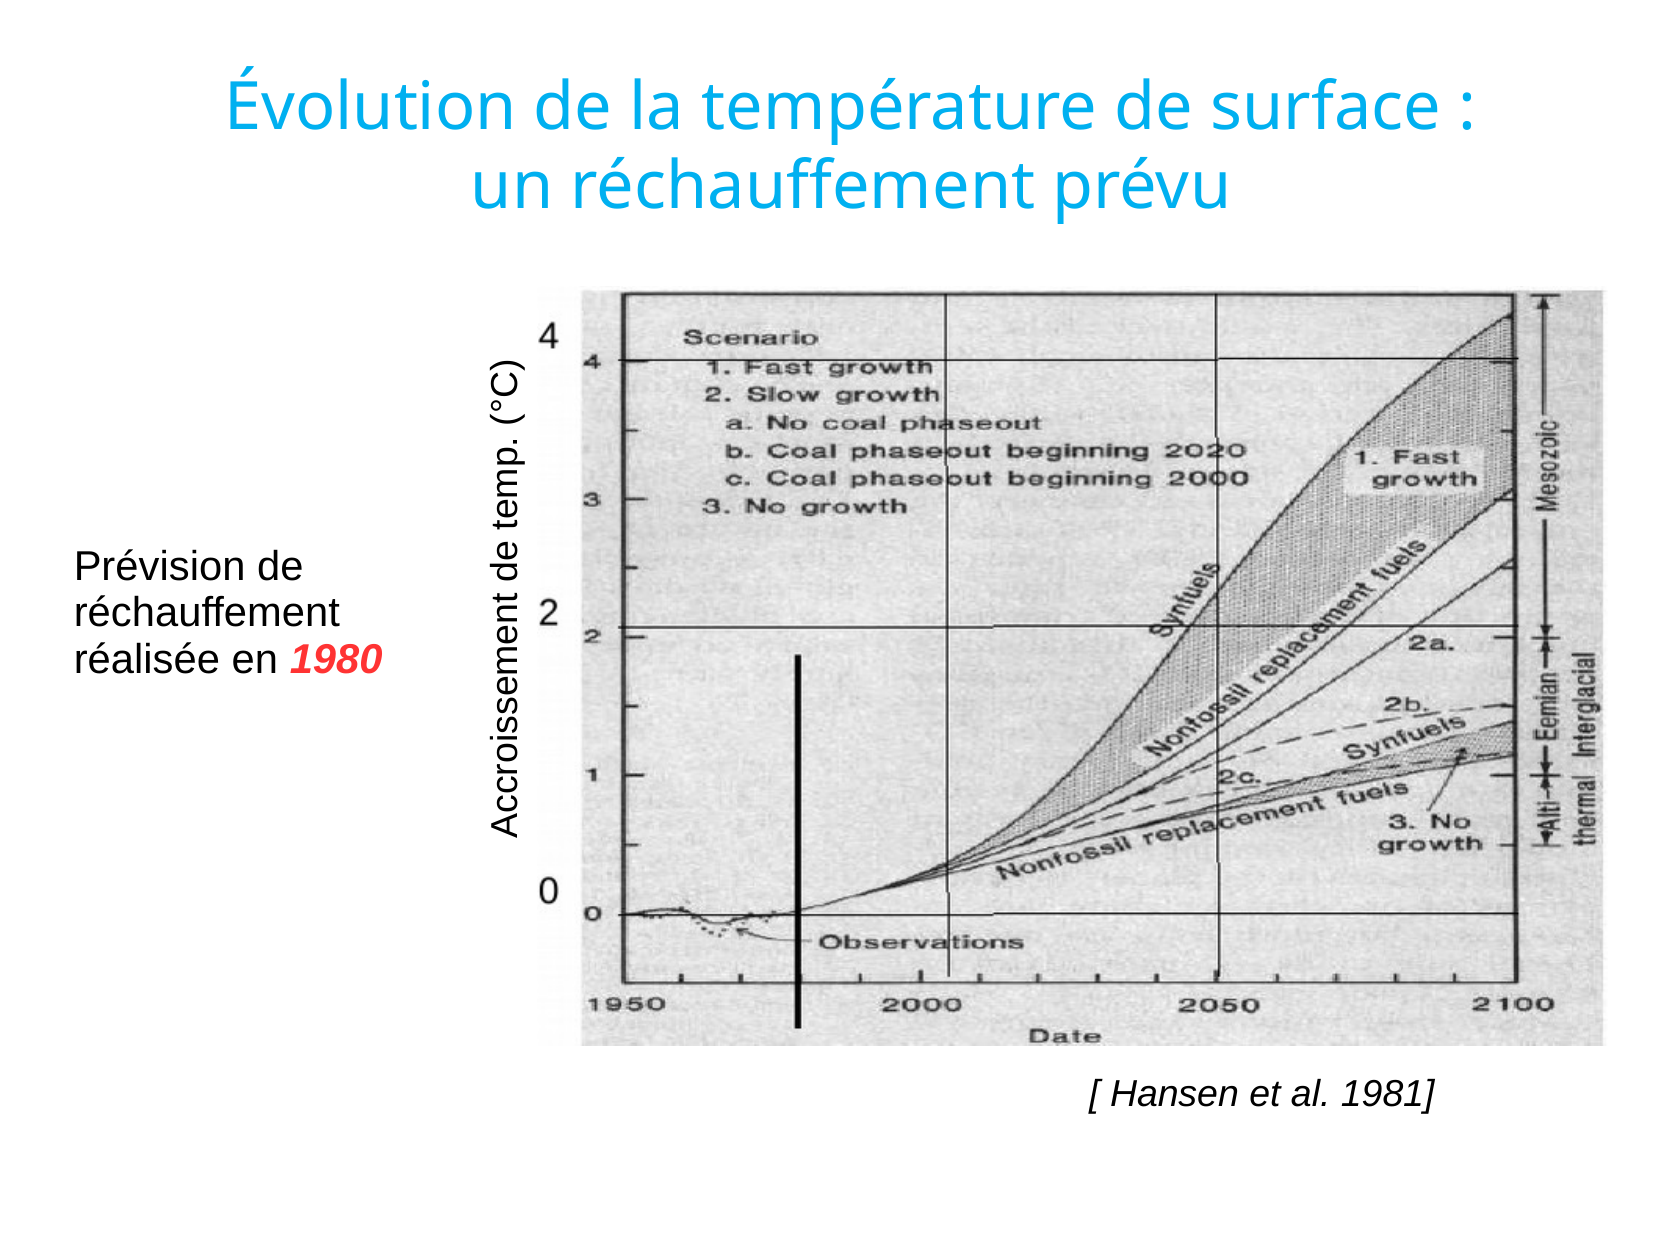

Évolution de la température de surface :
un réchauffement prévu
Prévision de réchauffement
réalisée en 1980
Accroissement de temp. (°C)
[ Hansen et al. 1981]